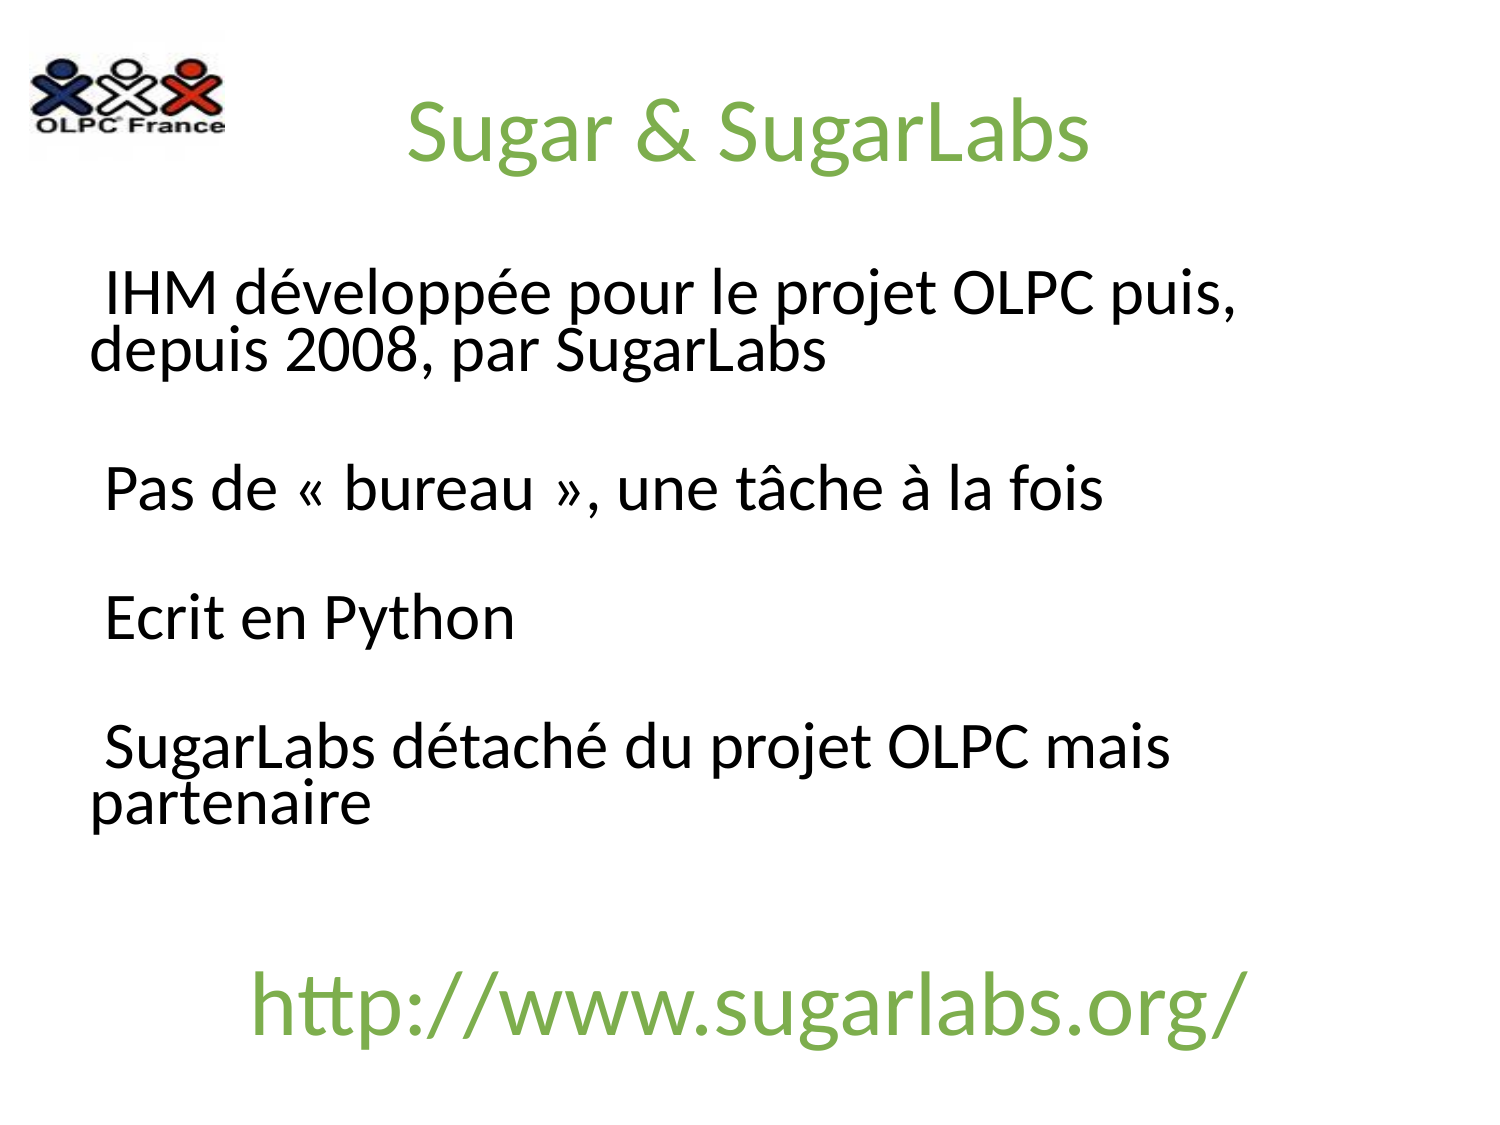

# Sugar & SugarLabs
 IHM développée pour le projet OLPC puis, depuis 2008, par SugarLabs
 Pas de « bureau », une tâche à la fois
 Ecrit en Python
 SugarLabs détaché du projet OLPC mais partenaire
http://www.sugarlabs.org/